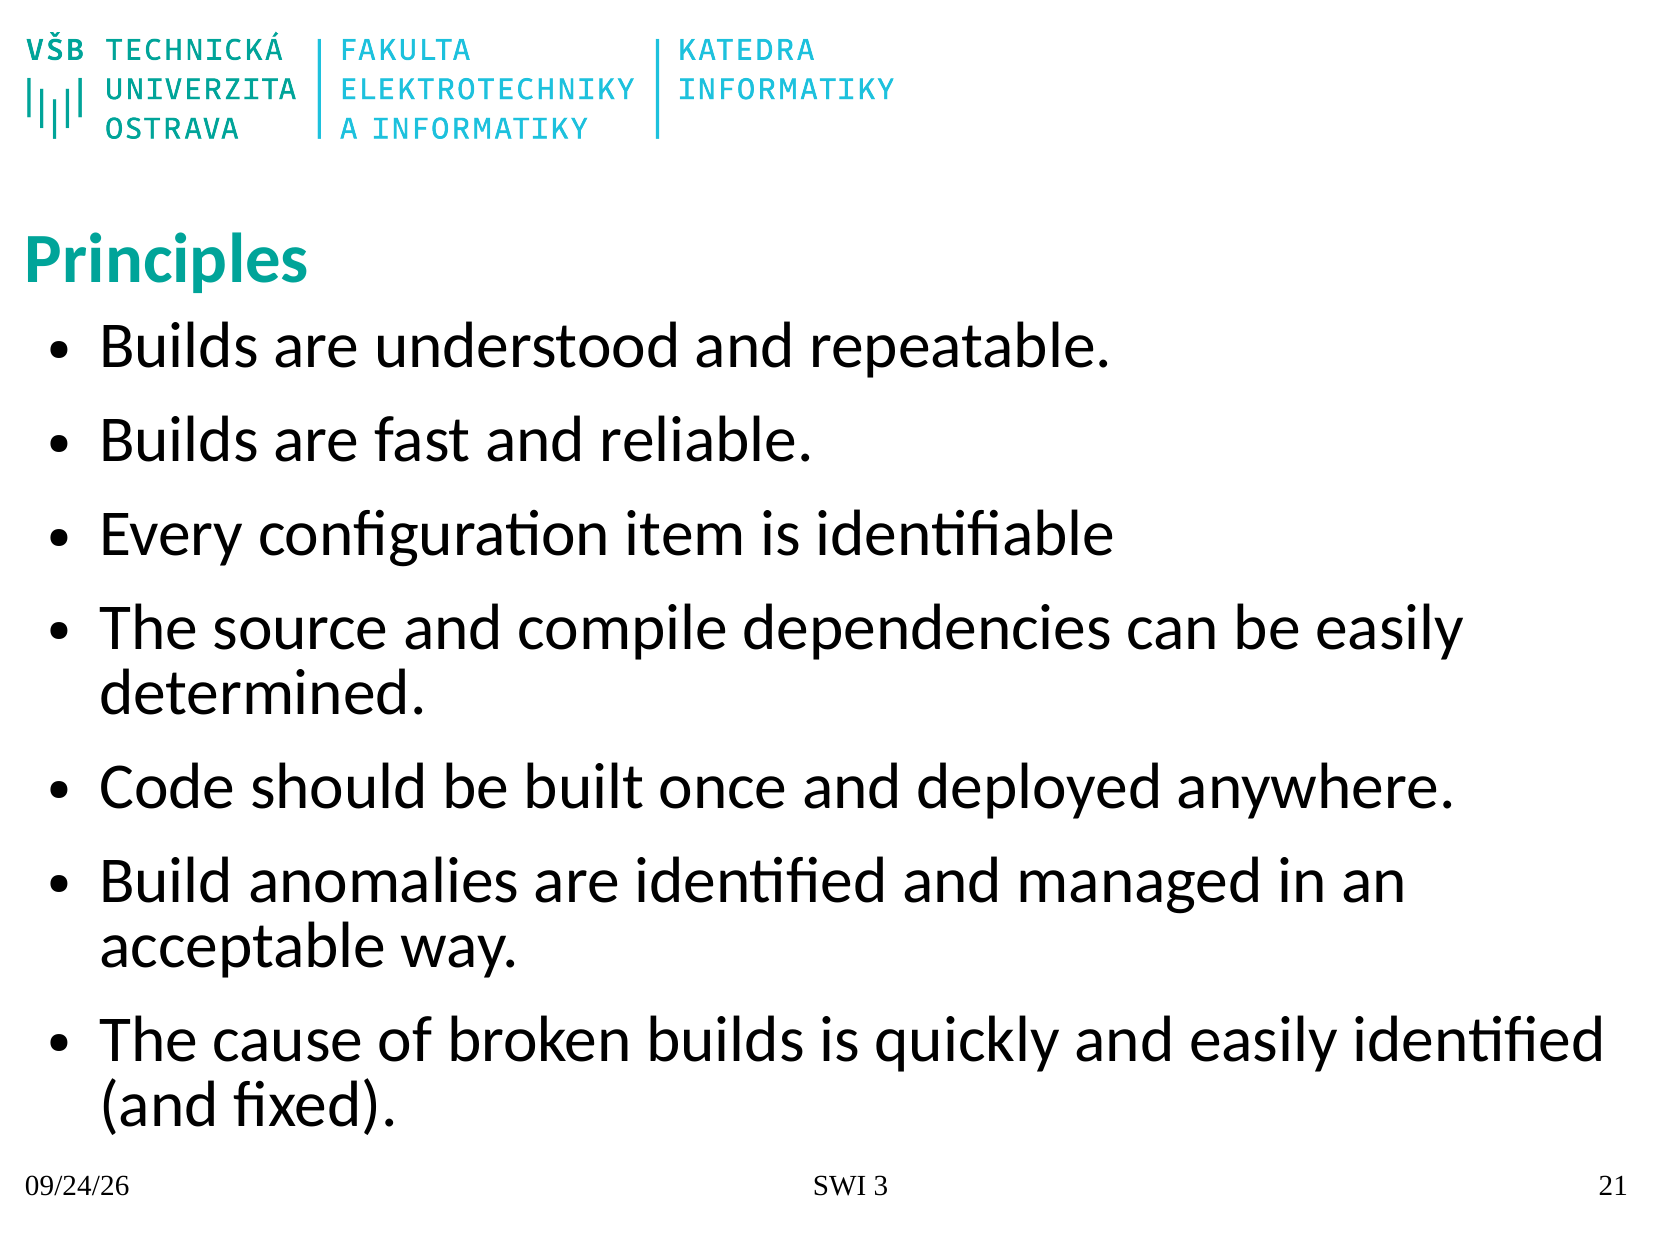

# Principles
Builds are understood and repeatable.
Builds are fast and reliable.
Every configuration item is identifiable
The source and compile dependencies can be easily determined.
Code should be built once and deployed anywhere.
Build anomalies are identified and managed in an acceptable way.
The cause of broken builds is quickly and easily identified (and fixed).
SWI 3
21